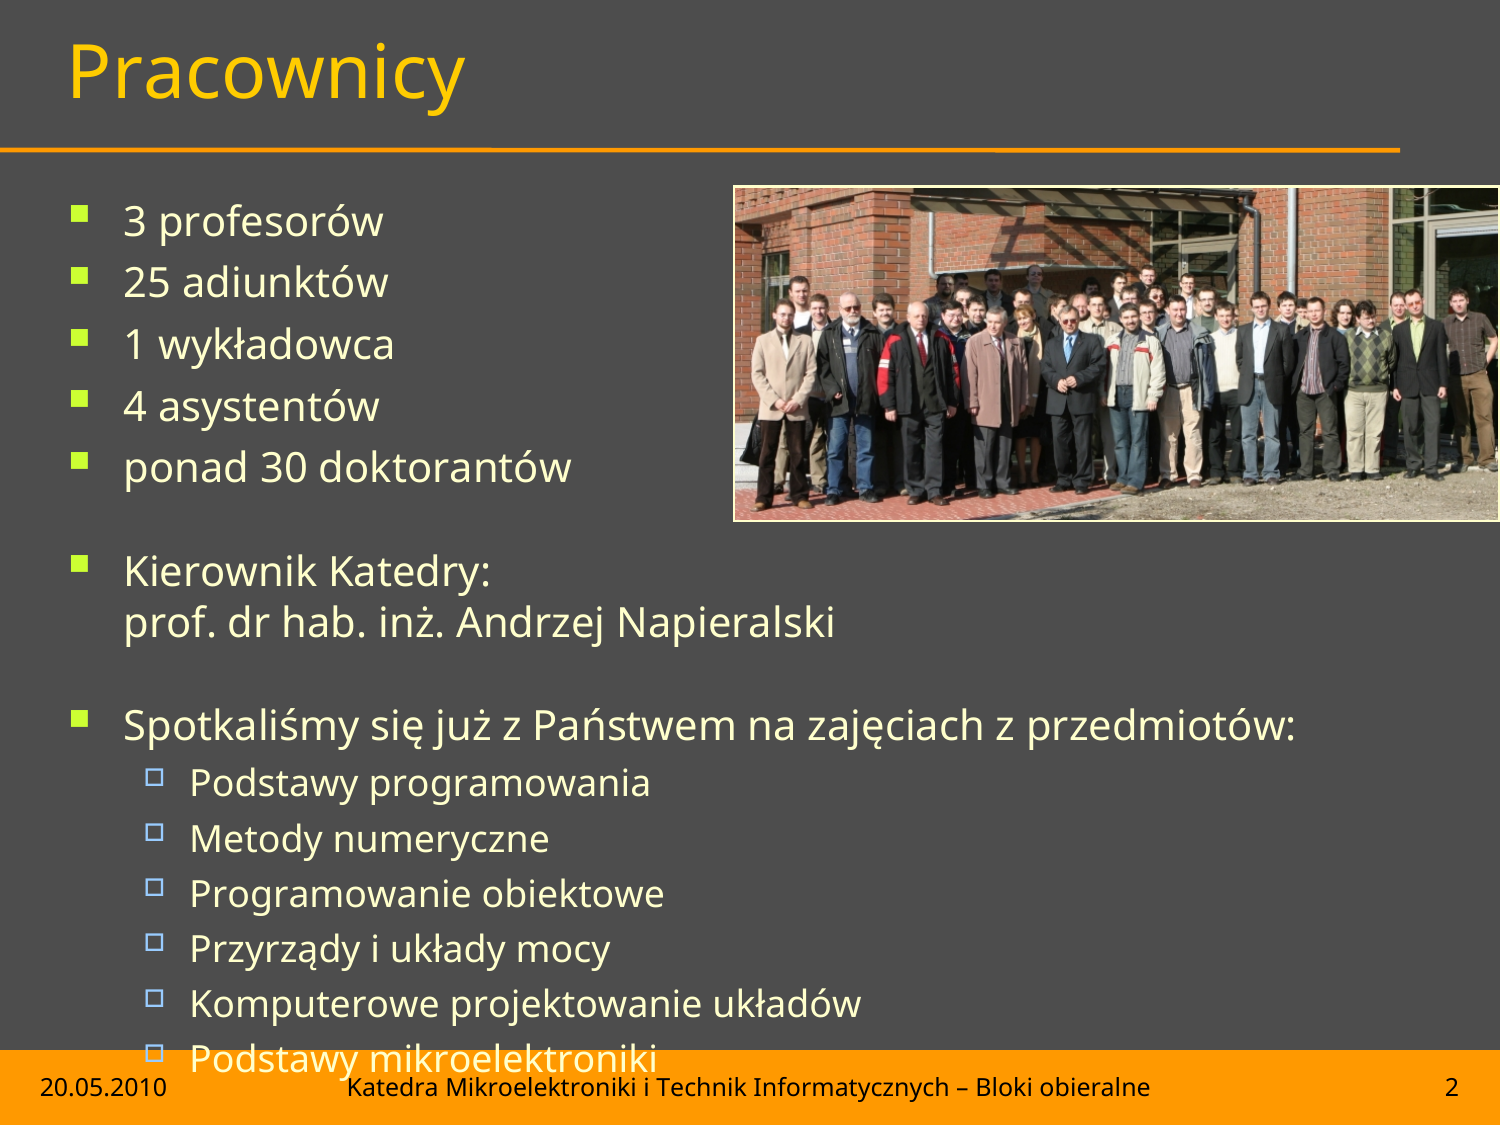

# Pracownicy
3 profesorów
25 adiunktów
1 wykładowca
4 asystentów
ponad 30 doktorantów
Kierownik Katedry:
prof. dr hab. inż. Andrzej Napieralski
Spotkaliśmy się już z Państwem na zajęciach z przedmiotów:
Podstawy programowania
Metody numeryczne
Programowanie obiektowe
Przyrządy i układy mocy
Komputerowe projektowanie układów
Podstawy mikroelektroniki
20.05.2010
Katedra Mikroelektroniki i Technik Informatycznych – Bloki obieralne
2